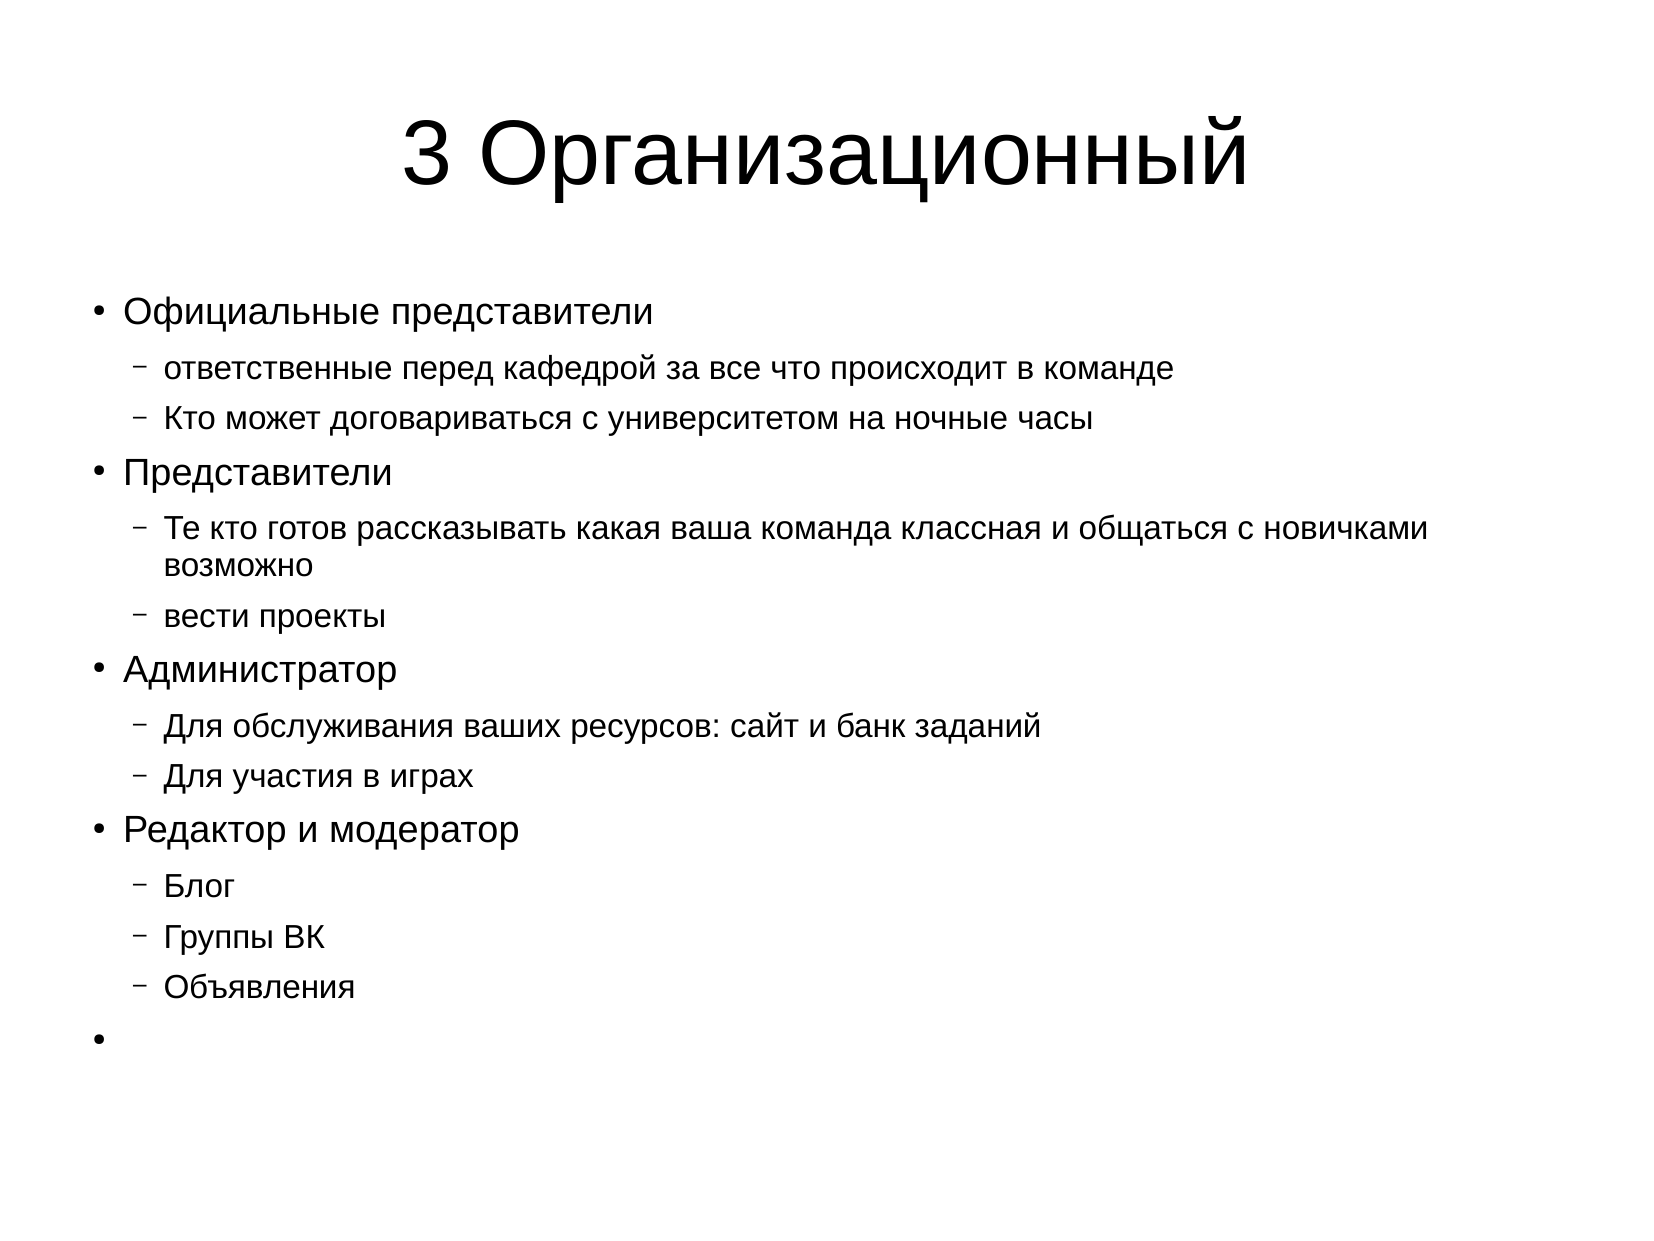

# 3 Организационный
Официальные представители
ответственные перед кафедрой за все что происходит в команде
Кто может договариваться с университетом на ночные часы
Представители
Те кто готов рассказывать какая ваша команда классная и общаться с новичками возможно
вести проекты
Администратор
Для обслуживания ваших ресурсов: сайт и банк заданий
Для участия в играх
Редактор и модератор
Блог
Группы ВК
Объявления